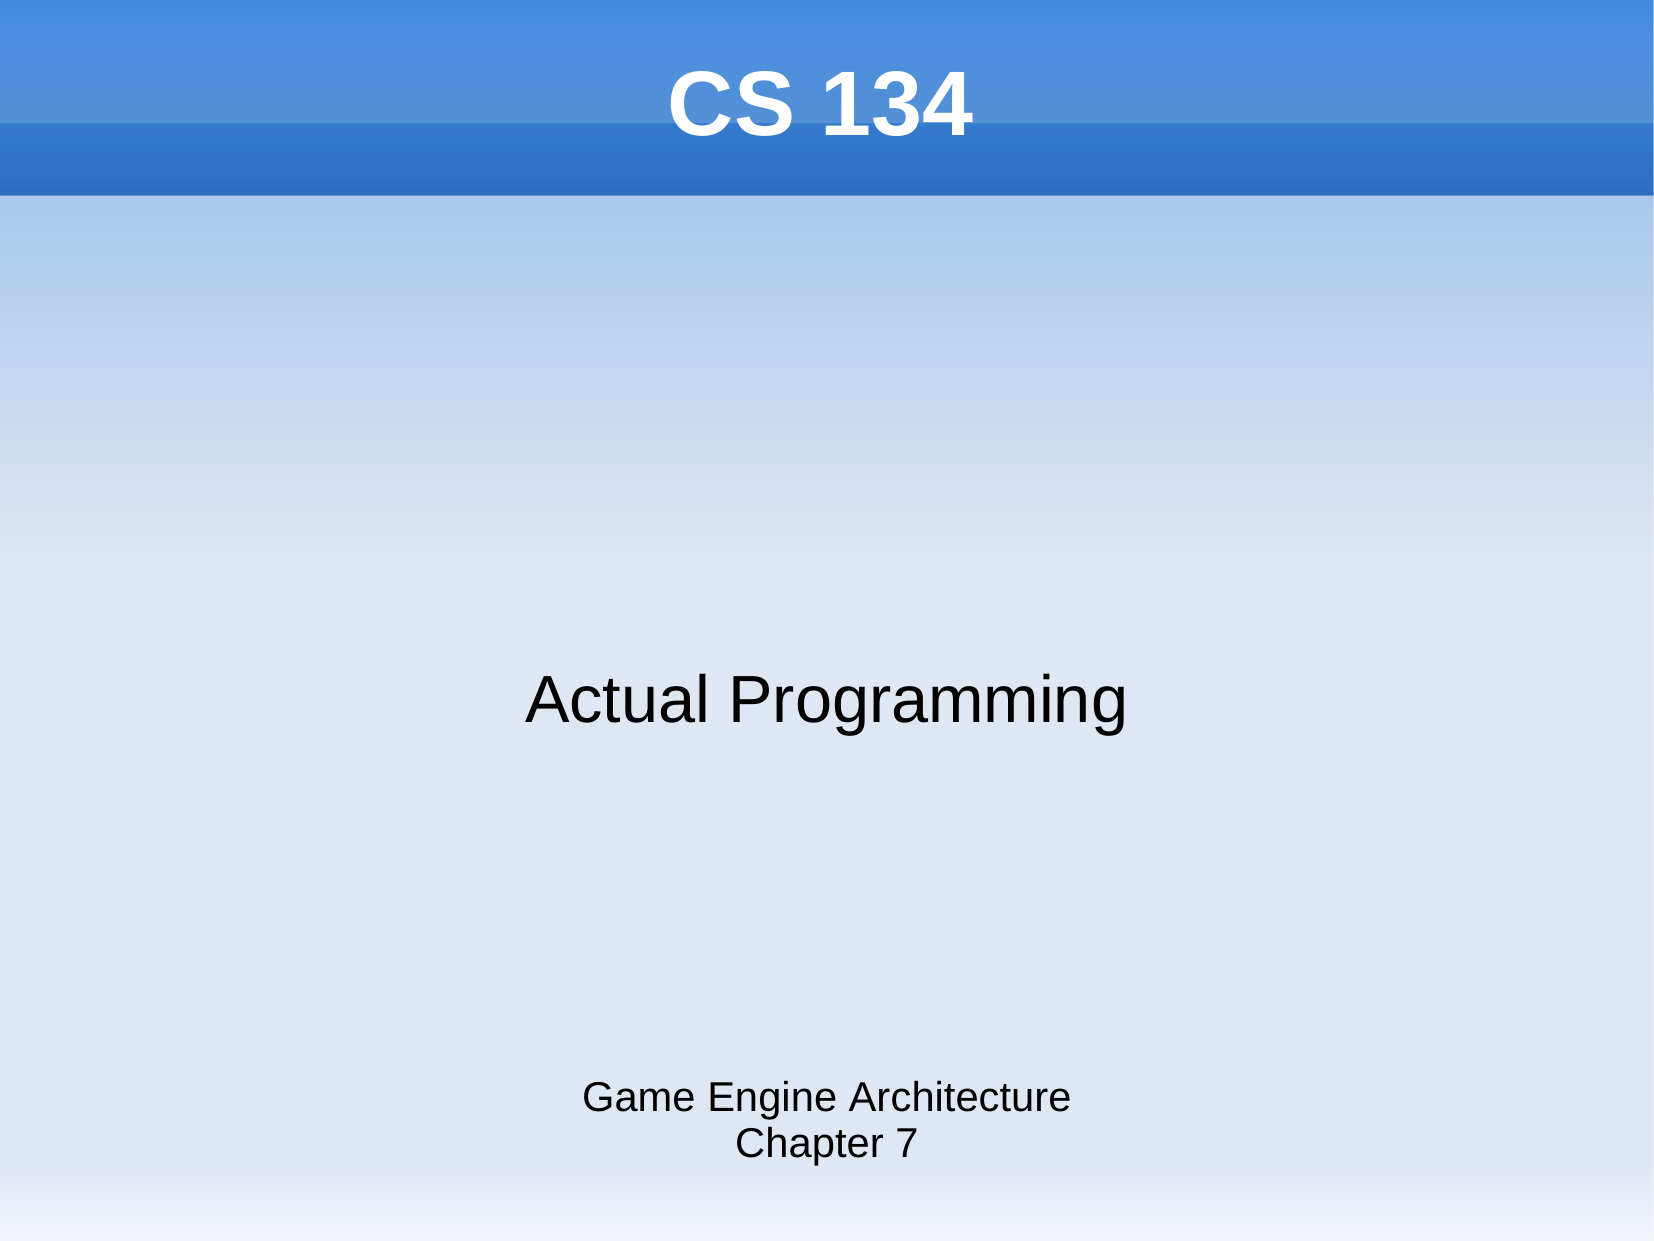

# CS 134
Actual Programming
Game Engine Architecture
Chapter 7